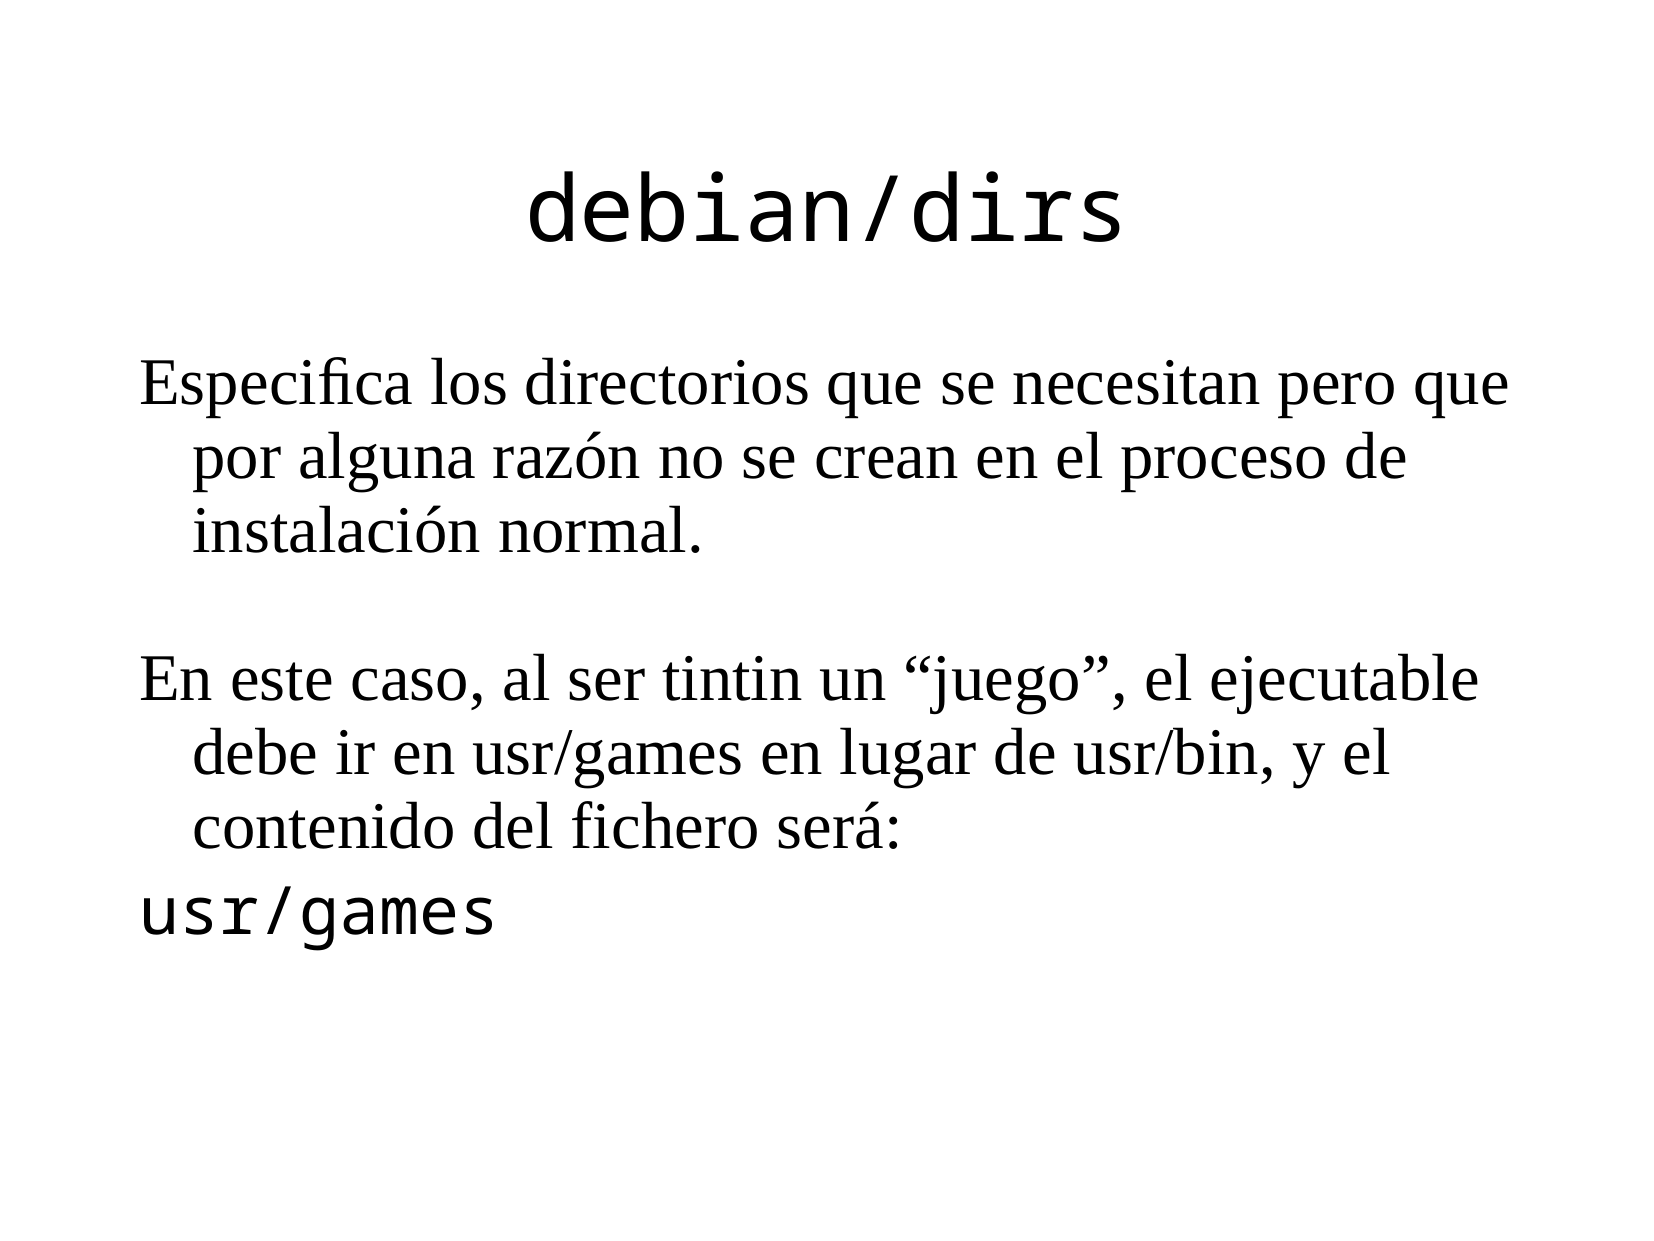

# debian/dirs
Especiﬁca los directorios que se necesitan pero que por alguna razón no se crean en el proceso de instalación normal.
En este caso, al ser tintin un “juego”, el ejecutable debe ir en usr/games en lugar de usr/bin, y el contenido del fichero será:
usr/games